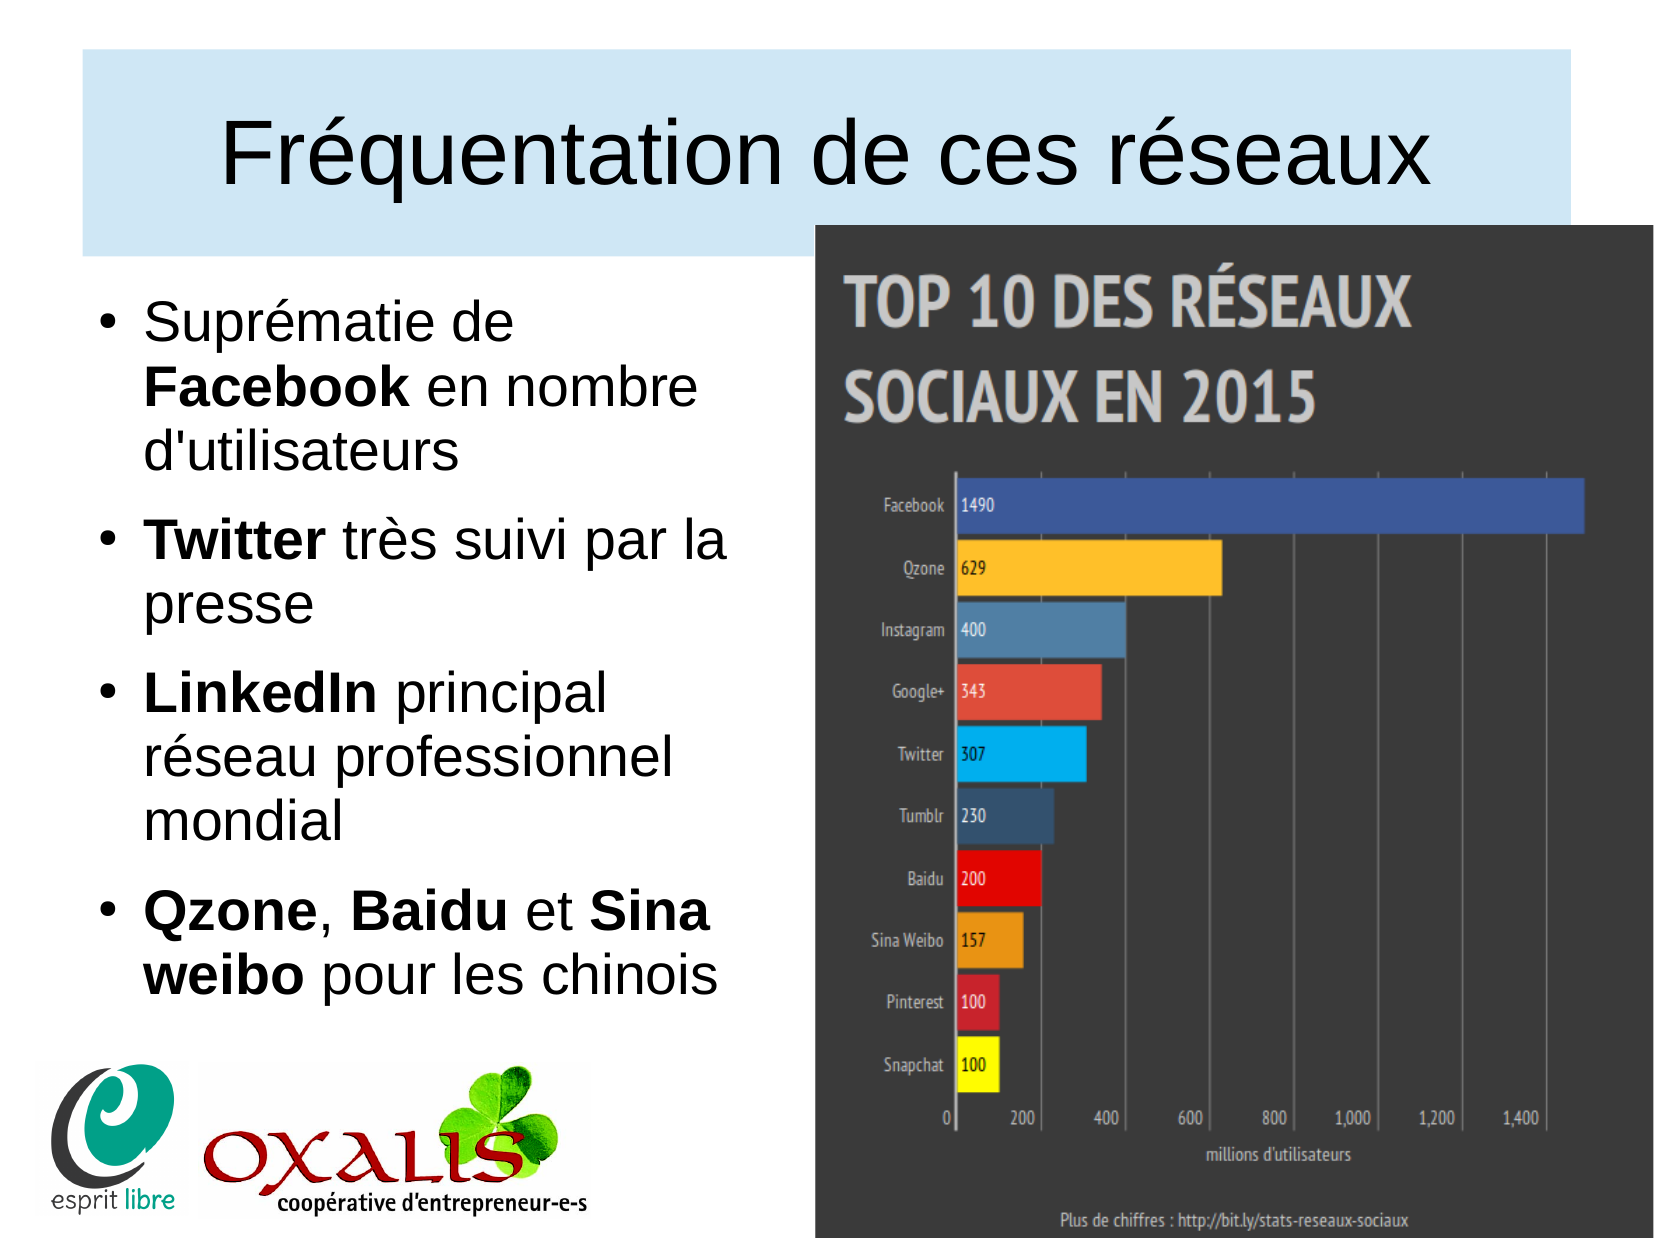

# Fréquentation de ces réseaux
Suprématie de Facebook en nombre d'utilisateurs
Twitter très suivi par la presse
LinkedIn principal réseau professionnel mondial
Qzone, Baidu et Sina weibo pour les chinois
8